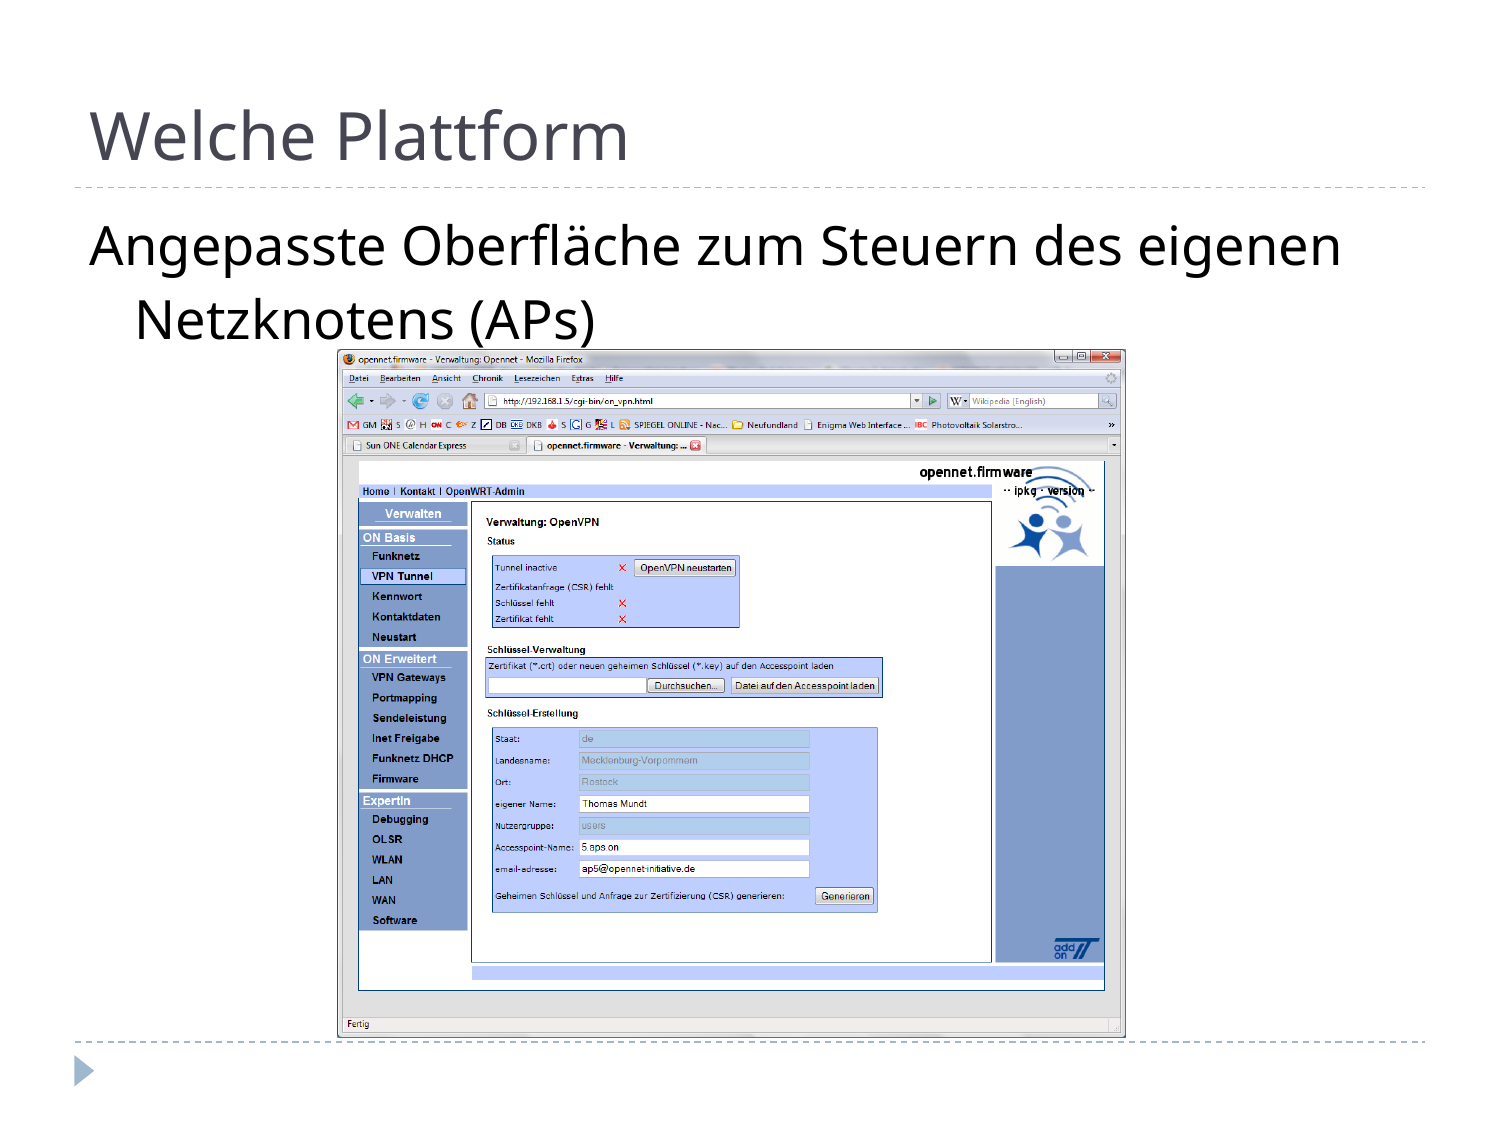

# Welche Plattform
Angepasste Oberfläche zum Steuern des eigenen Netzknotens (APs)